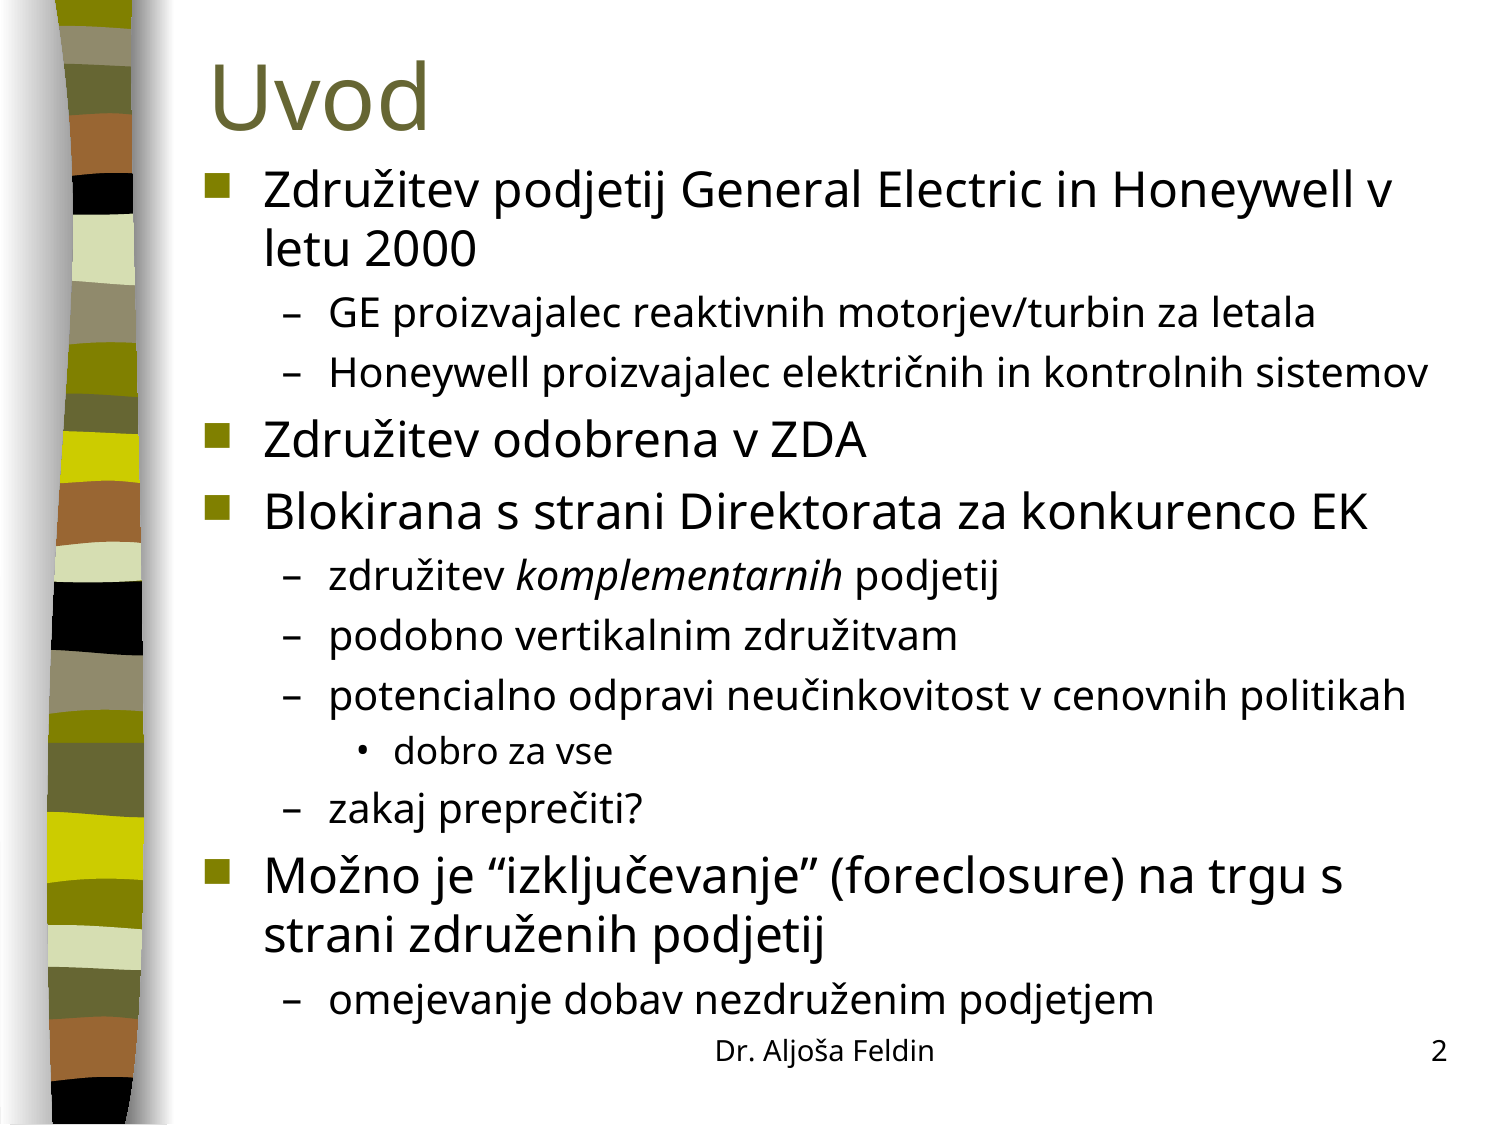

# Uvod
Združitev podjetij General Electric in Honeywell v letu 2000
GE proizvajalec reaktivnih motorjev/turbin za letala
Honeywell proizvajalec električnih in kontrolnih sistemov
Združitev odobrena v ZDA
Blokirana s strani Direktorata za konkurenco EK
združitev komplementarnih podjetij
podobno vertikalnim združitvam
potencialno odpravi neučinkovitost v cenovnih politikah
dobro za vse
zakaj preprečiti?
Možno je “izključevanje” (foreclosure) na trgu s strani združenih podjetij
omejevanje dobav nezdruženim podjetjem
Dr. Aljoša Feldin